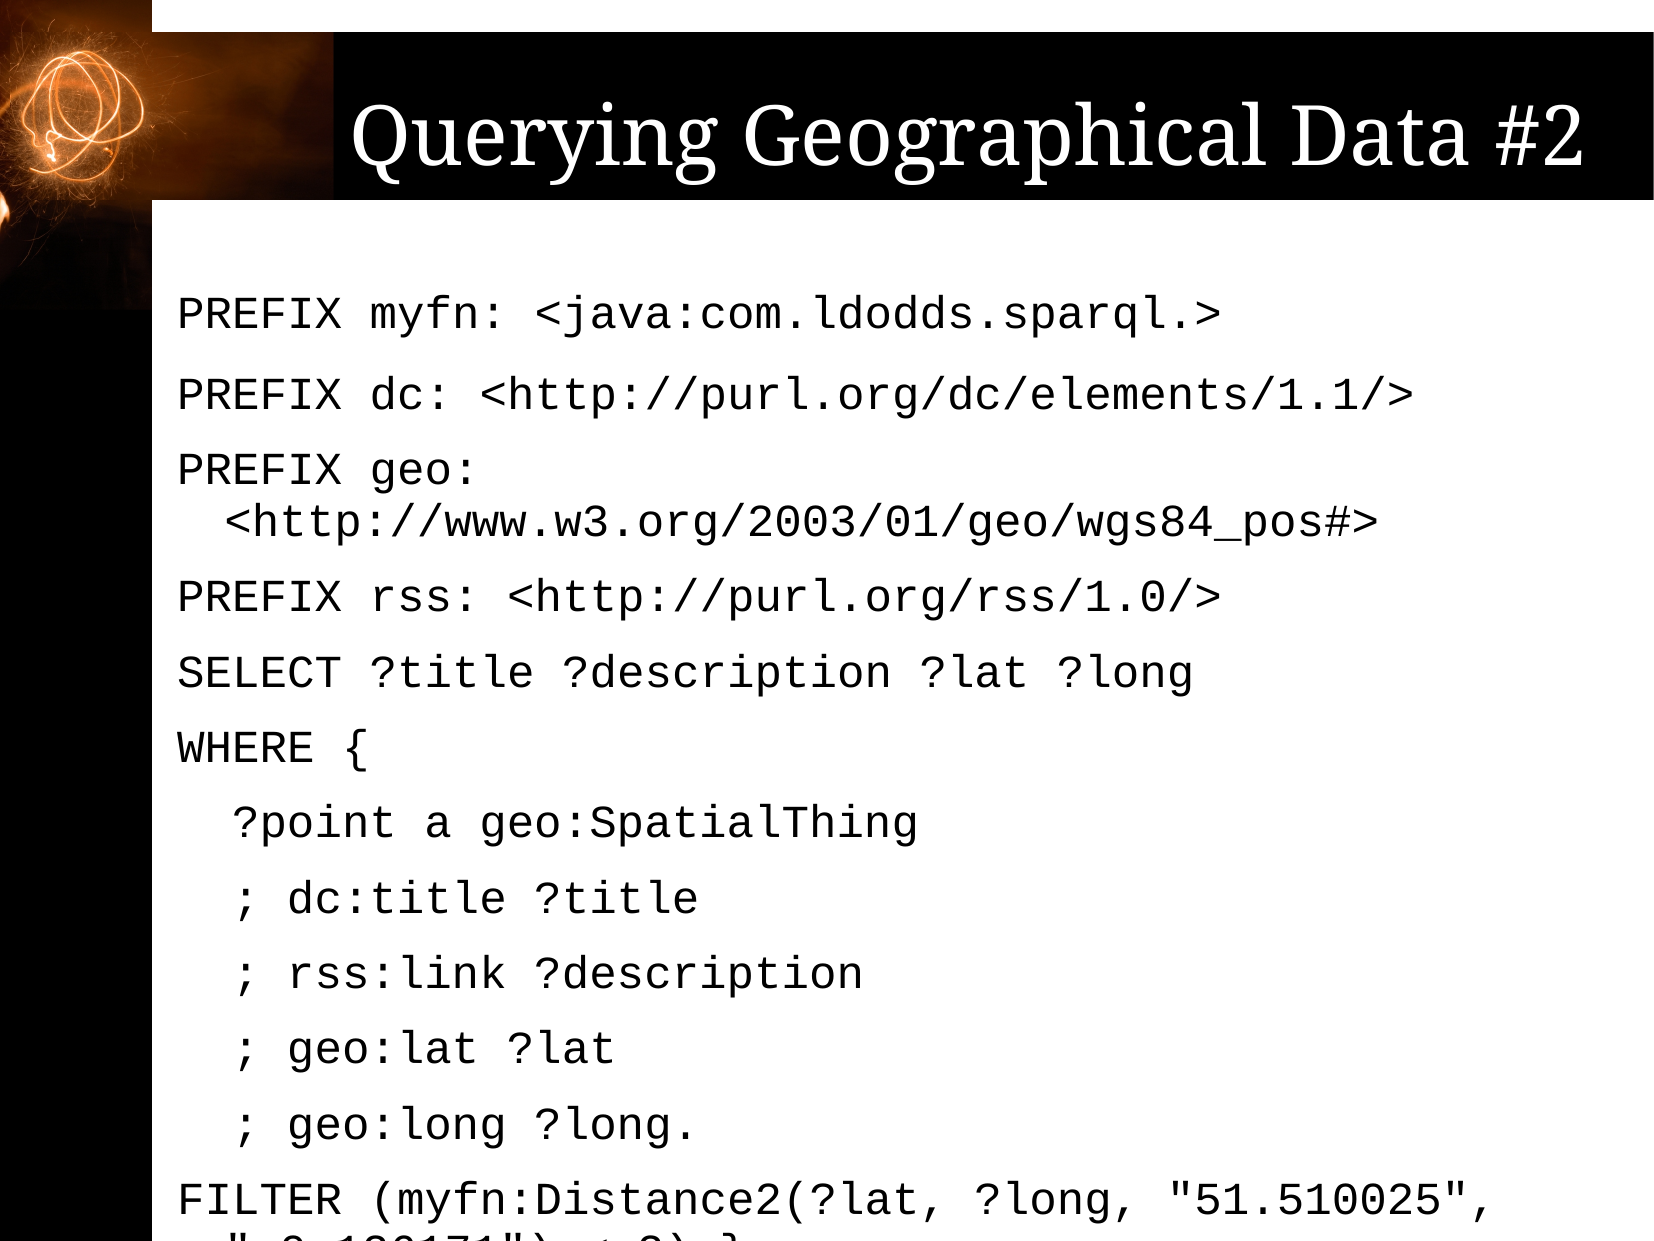

# Querying Geographical Data #2
PREFIX myfn: <java:com.ldodds.sparql.>
PREFIX dc: <http://purl.org/dc/elements/1.1/>
PREFIX geo: <http://www.w3.org/2003/01/geo/wgs84_pos#>
PREFIX rss: <http://purl.org/rss/1.0/>
SELECT ?title ?description ?lat ?long
WHERE {
 ?point a geo:SpatialThing
 ; dc:title ?title
 ; rss:link ?description
 ; geo:lat ?lat
 ; geo:long ?long.
FILTER (myfn:Distance2(?lat, ?long, "51.510025", "-0.126171") < 2) }